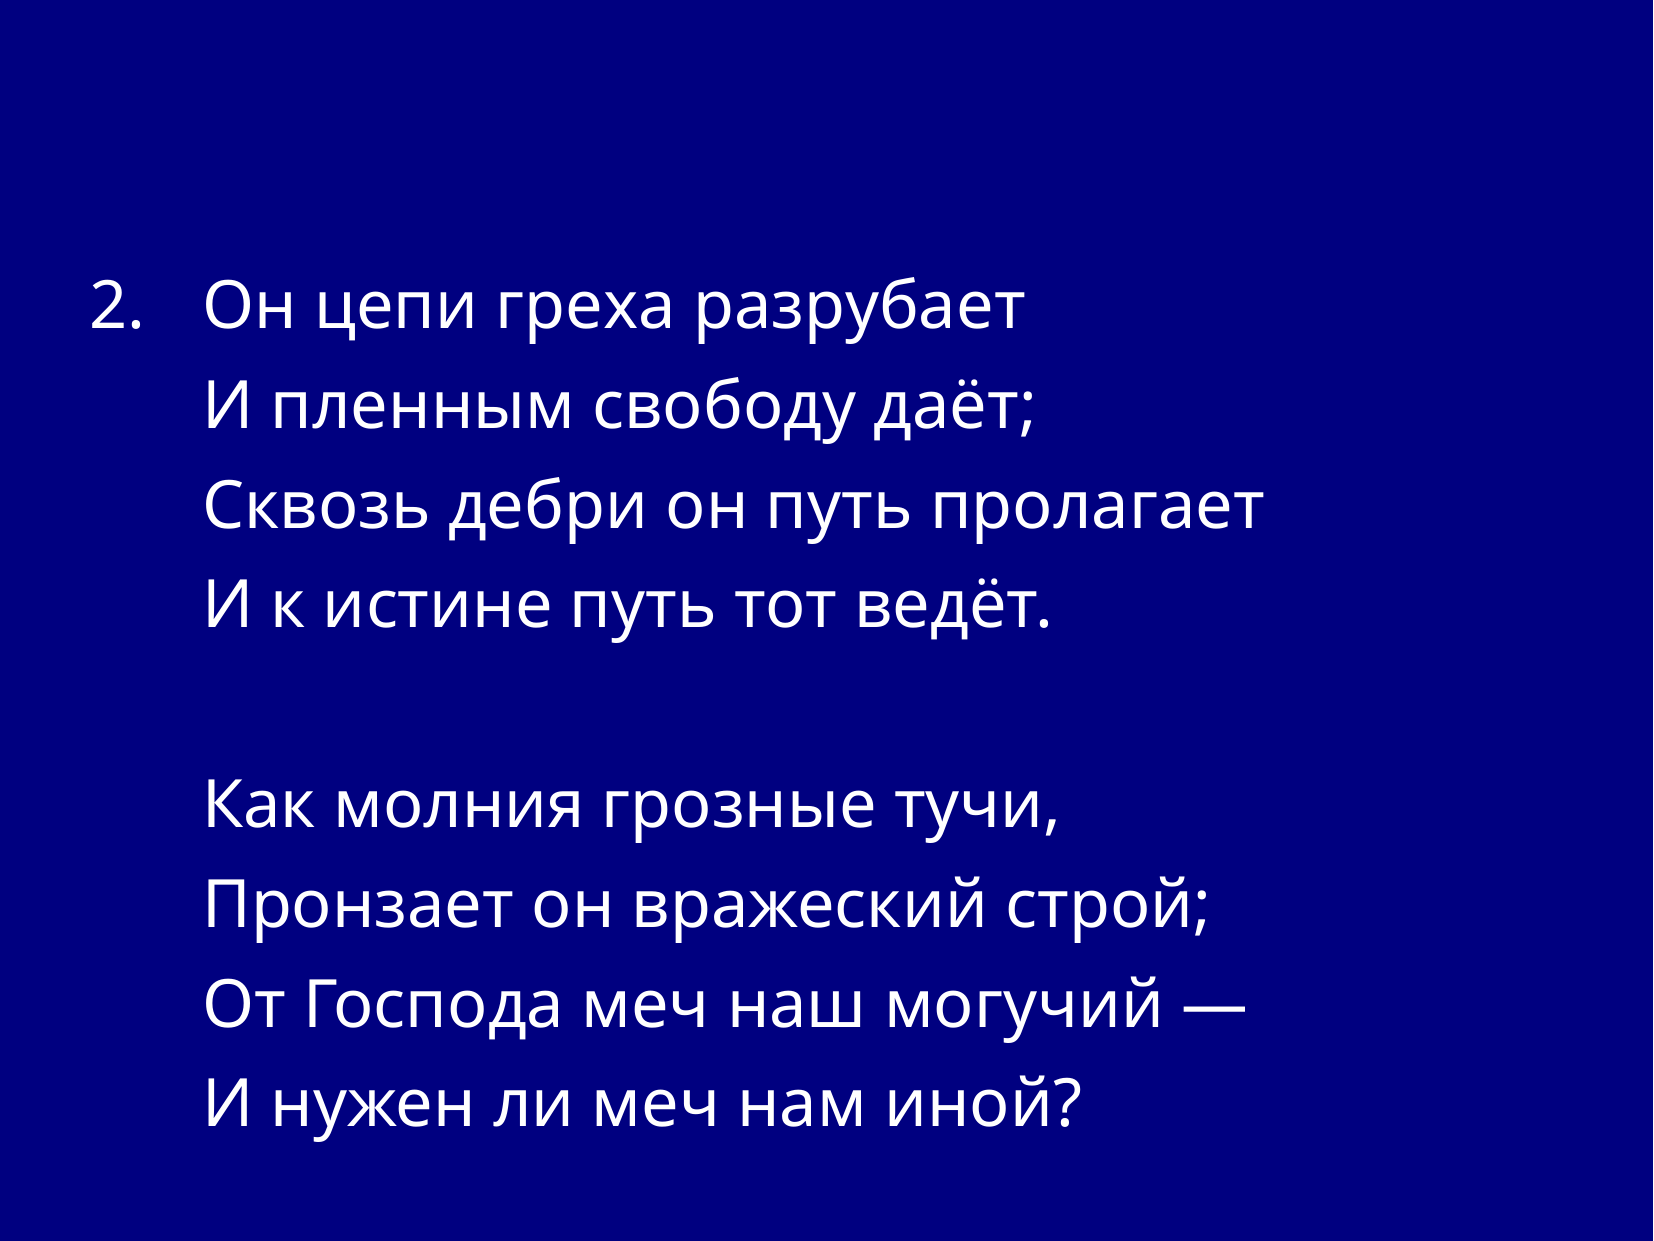

2.	Он цепи греха разрубает
	И пленным свободу даёт;
	Сквозь дебри он путь пролагает
	И к истине путь тот ведёт.
	Как молния грозные тучи,
	Пронзает он вражеский строй;
	От Господа меч наш могучий —
	И нужен ли меч нам иной?